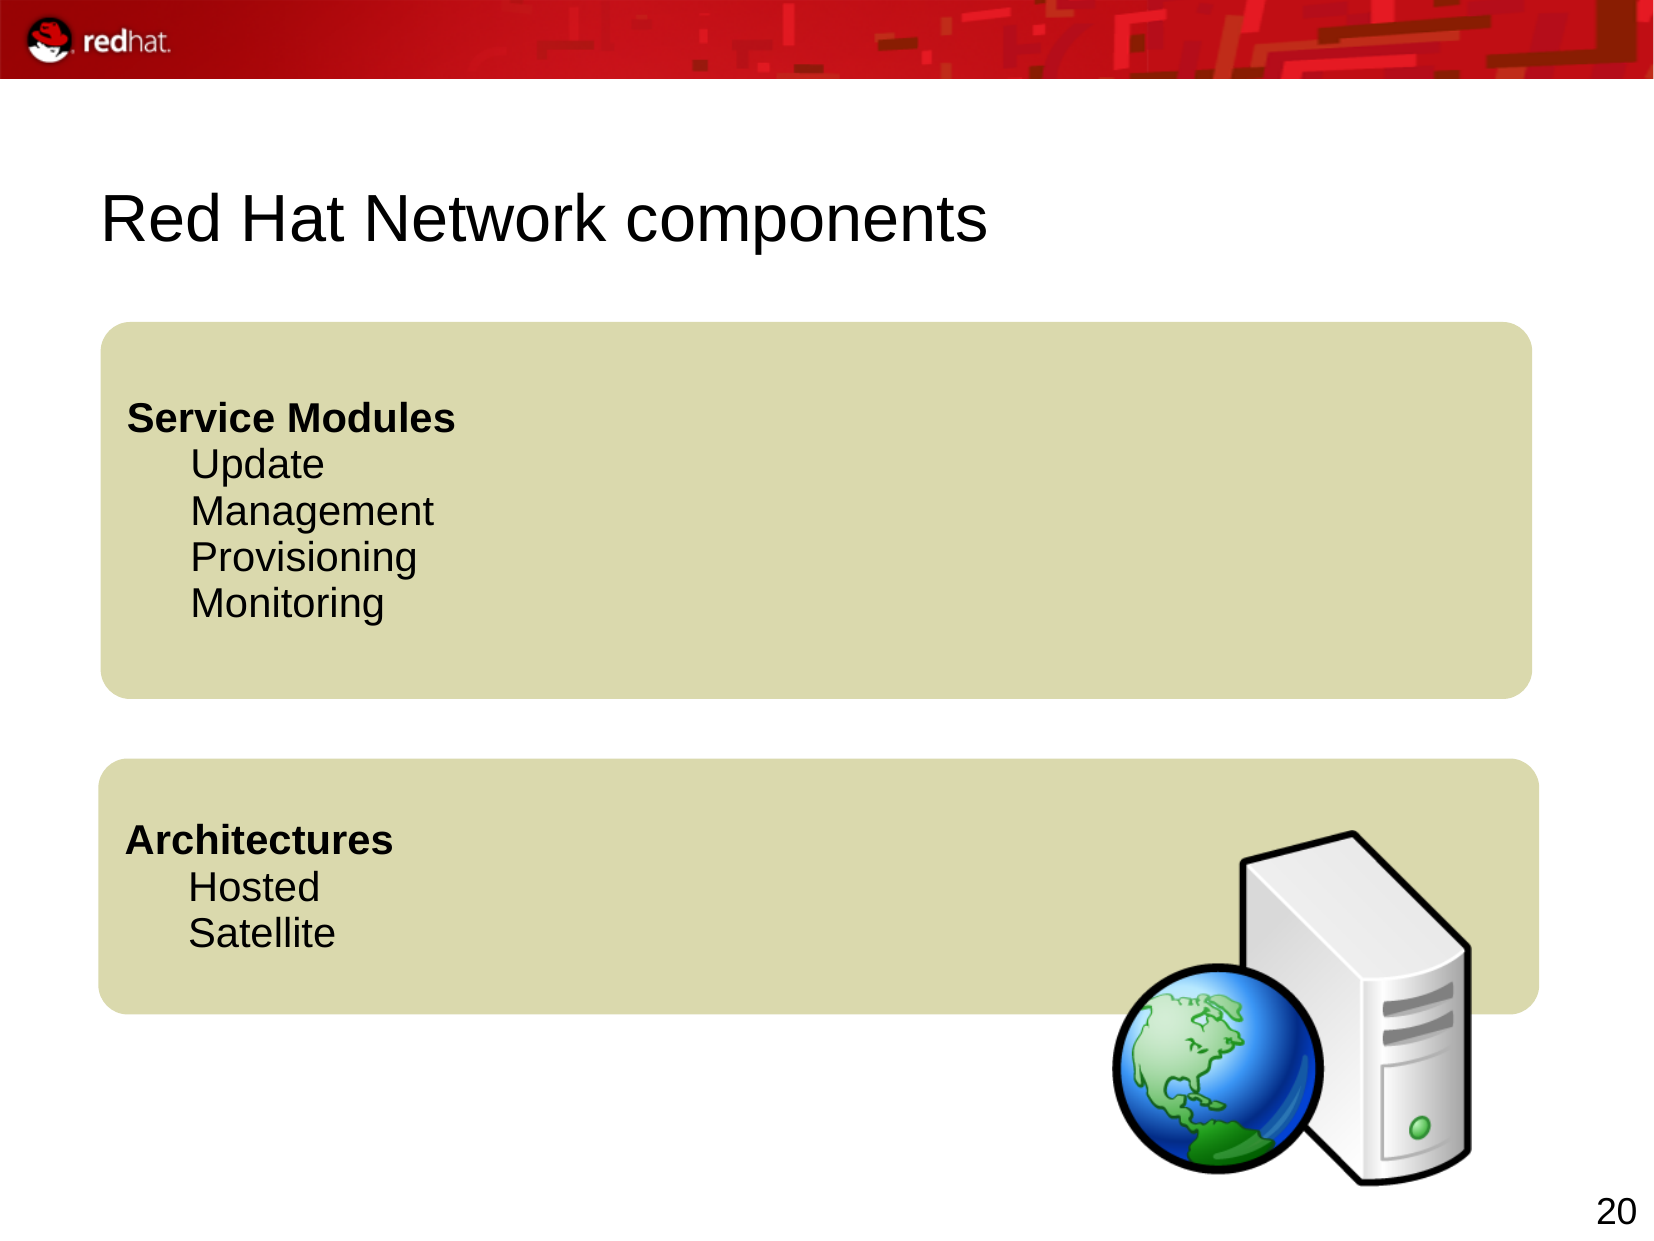

# Red Hat Network components
 Service Modules
Update
Management
Provisioning
Monitoring
 Architectures
Hosted
Satellite